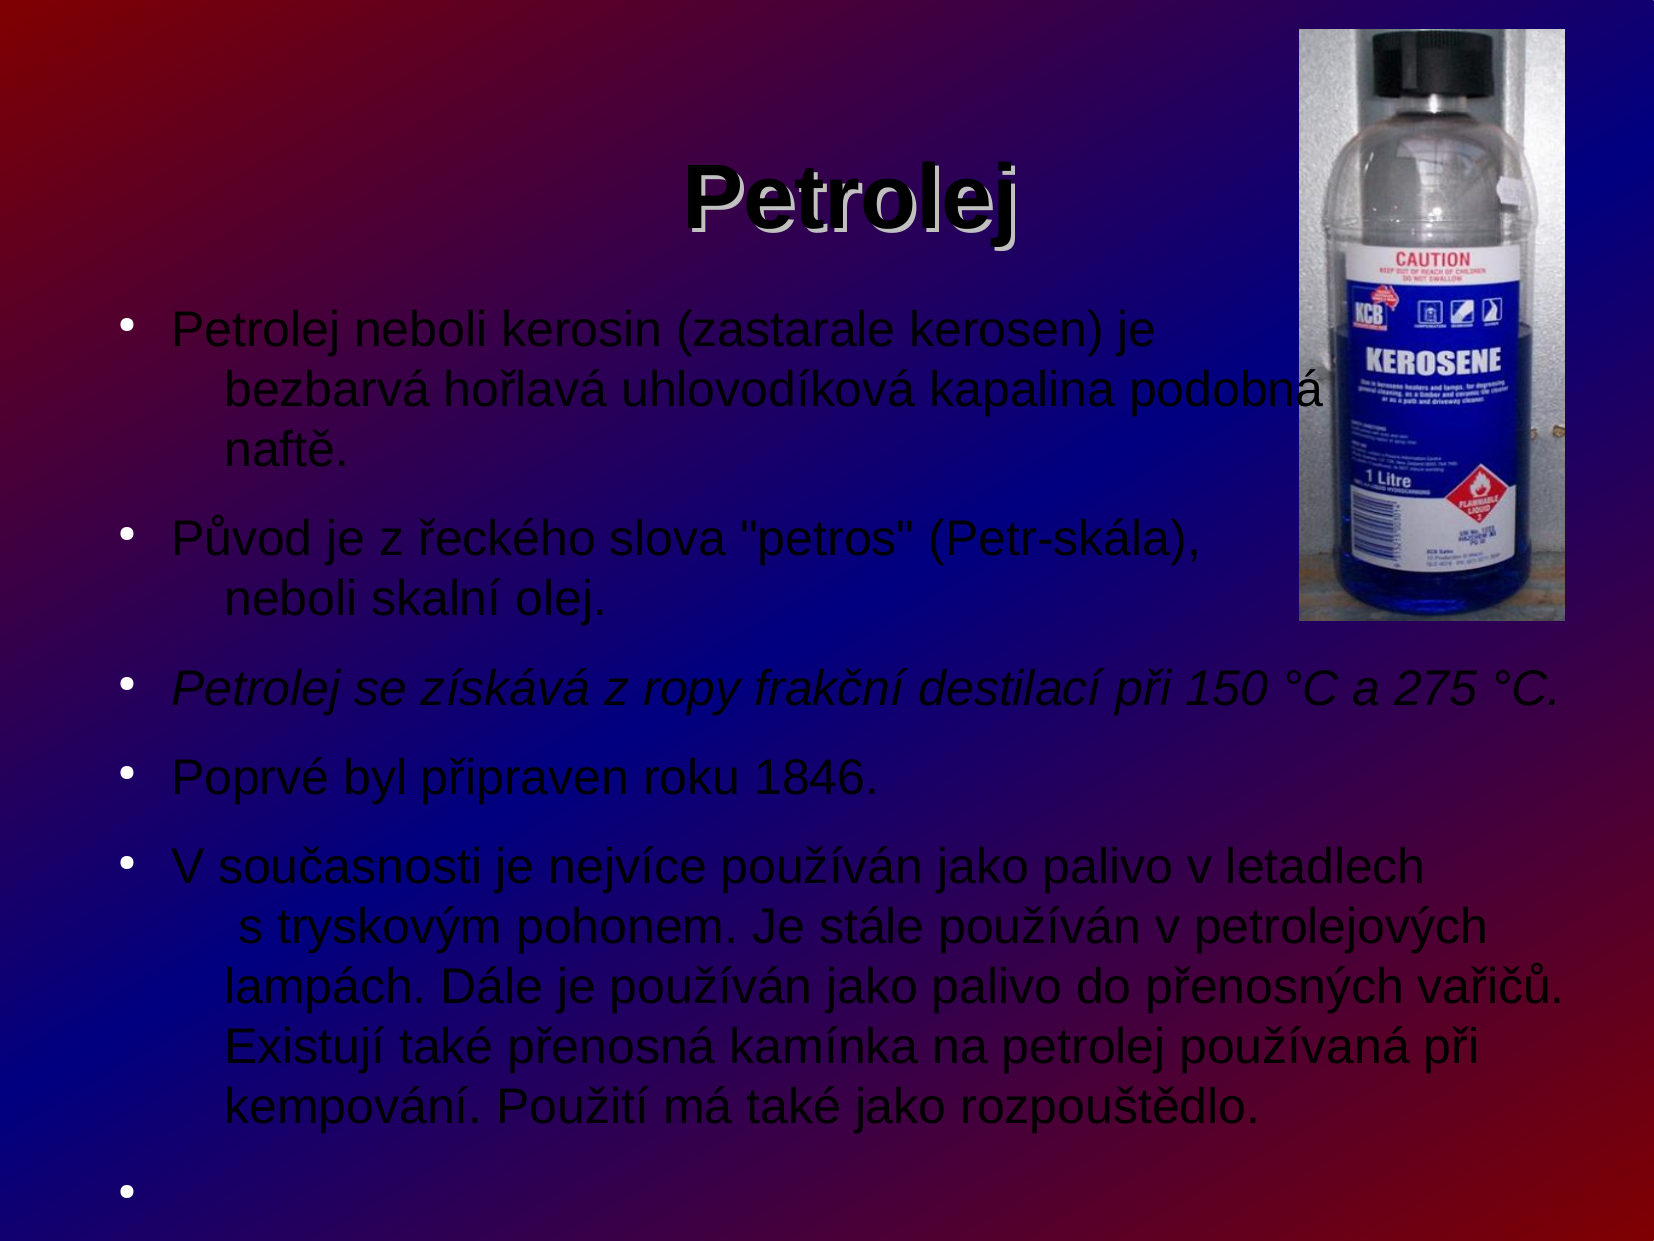

# Petrolej
Petrolej neboli kerosin (zastarale kerosen) je bezbarvá hořlavá uhlovodíková kapalina podobná naftě.
Původ je z řeckého slova "petros" (Petr-skála), neboli skalní olej.
Petrolej se získává z ropy frakční destilací při 150 °C a 275 °C.
Poprvé byl připraven roku 1846.
V současnosti je nejvíce používán jako palivo v letadlech s tryskovým pohonem. Je stále používán v petrolejových lampách. Dále je používán jako palivo do přenosných vařičů. Existují také přenosná kamínka na petrolej používaná při kempování. Použití má také jako rozpouštědlo.